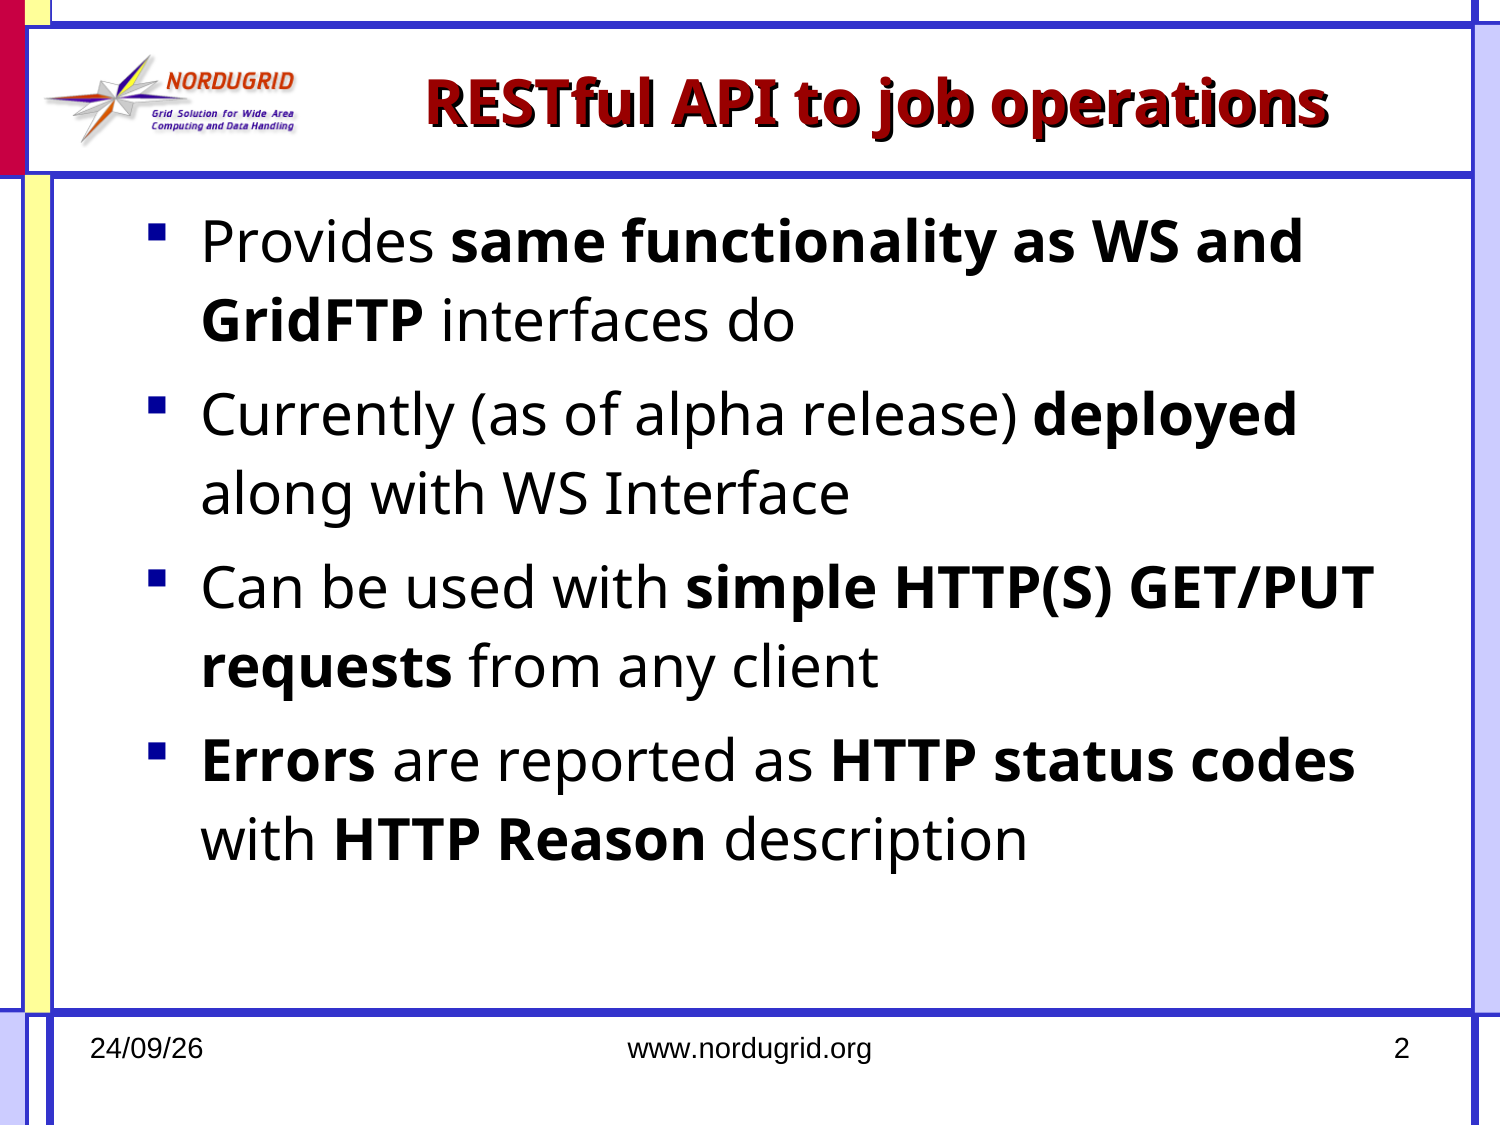

# RESTful API to job operations
Provides same functionality as WS and GridFTP interfaces do
Currently (as of alpha release) deployed along with WS Interface
Can be used with simple HTTP(S) GET/PUT requests from any client
Errors are reported as HTTP status codes with HTTP Reason description
www.nordugrid.org
2